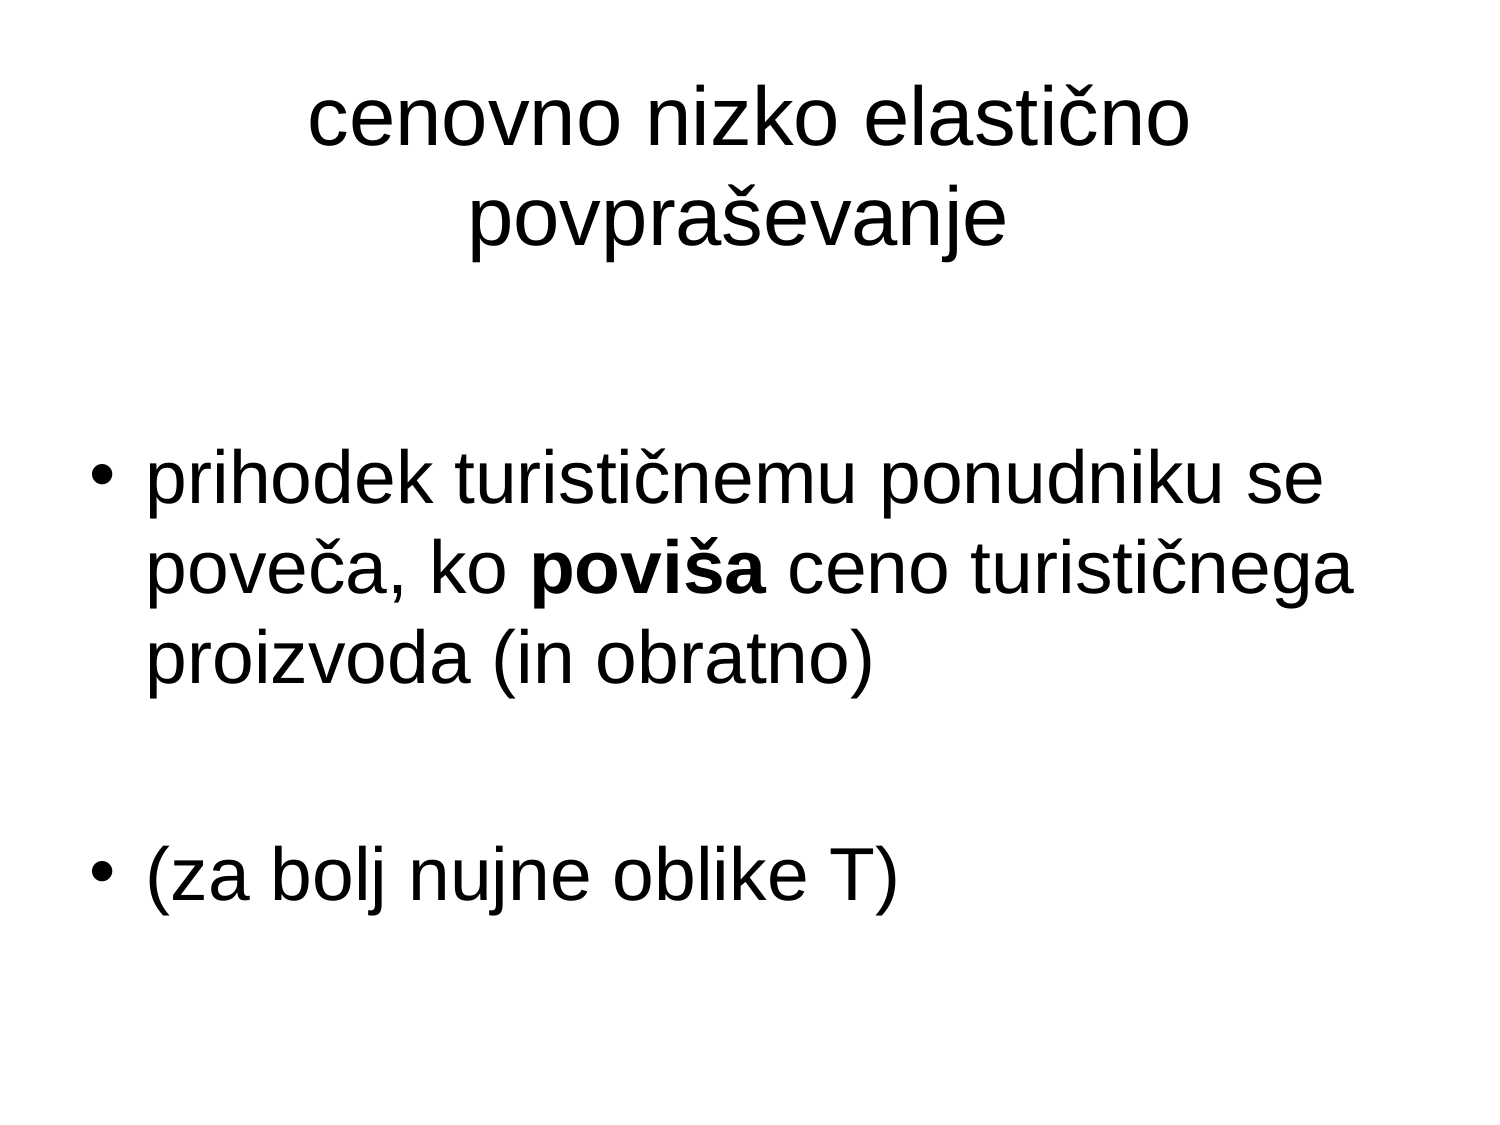

# cenovno nizko elastično povpraševanje
prihodek turističnemu ponudniku se poveča, ko poviša ceno turističnega proizvoda (in obratno)
(za bolj nujne oblike T)